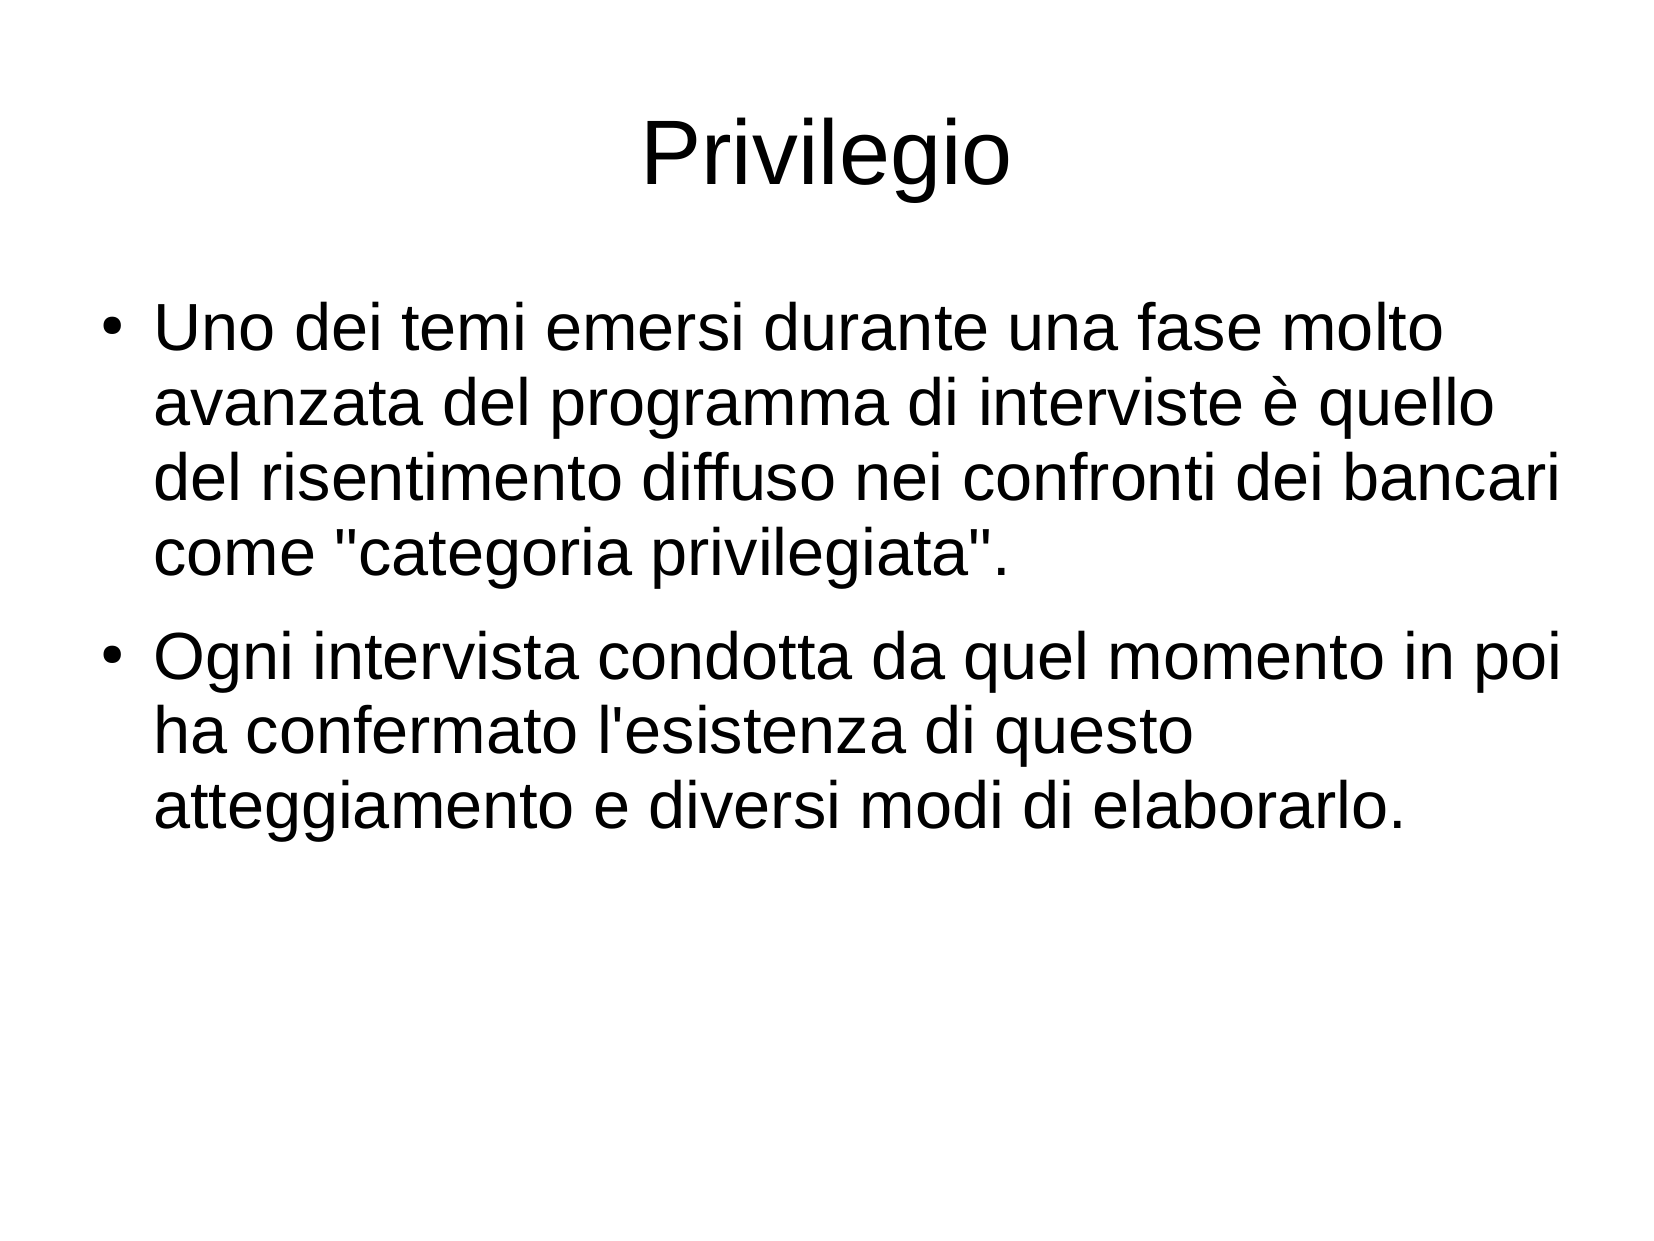

# Privilegio
Uno dei temi emersi durante una fase molto avanzata del programma di interviste è quello del risentimento diffuso nei confronti dei bancari come "categoria privilegiata".
Ogni intervista condotta da quel momento in poi ha confermato l'esistenza di questo atteggiamento e diversi modi di elaborarlo.